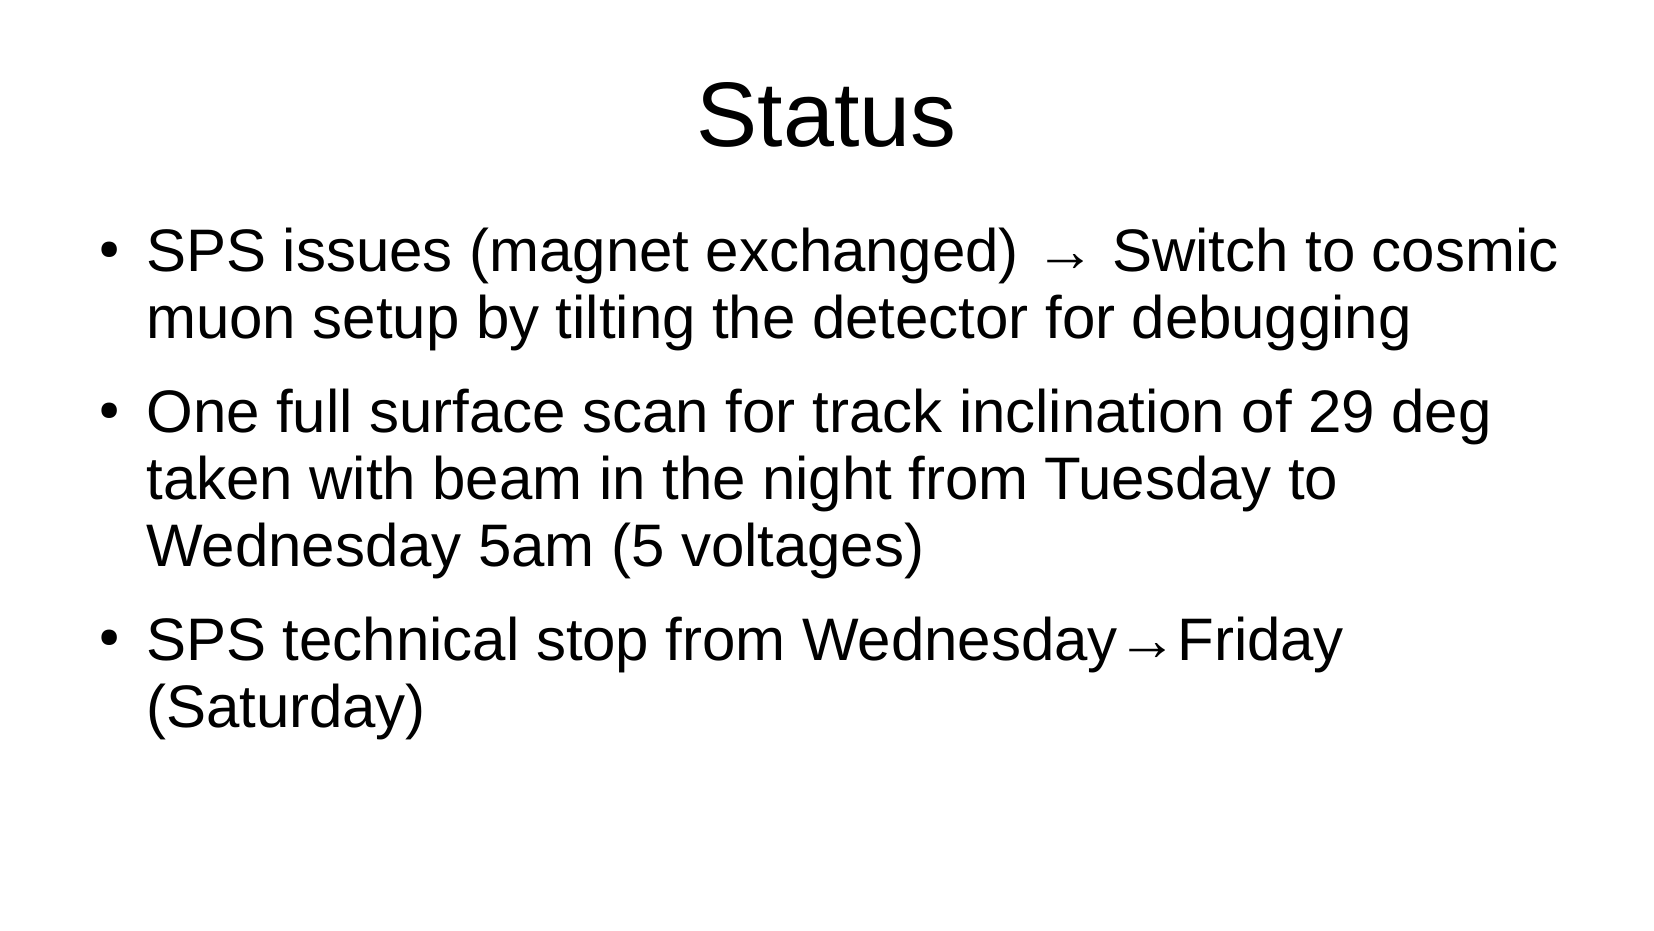

# Status
SPS issues (magnet exchanged) → Switch to cosmic muon setup by tilting the detector for debugging
One full surface scan for track inclination of 29 deg taken with beam in the night from Tuesday to Wednesday 5am (5 voltages)
SPS technical stop from Wednesday→Friday (Saturday)